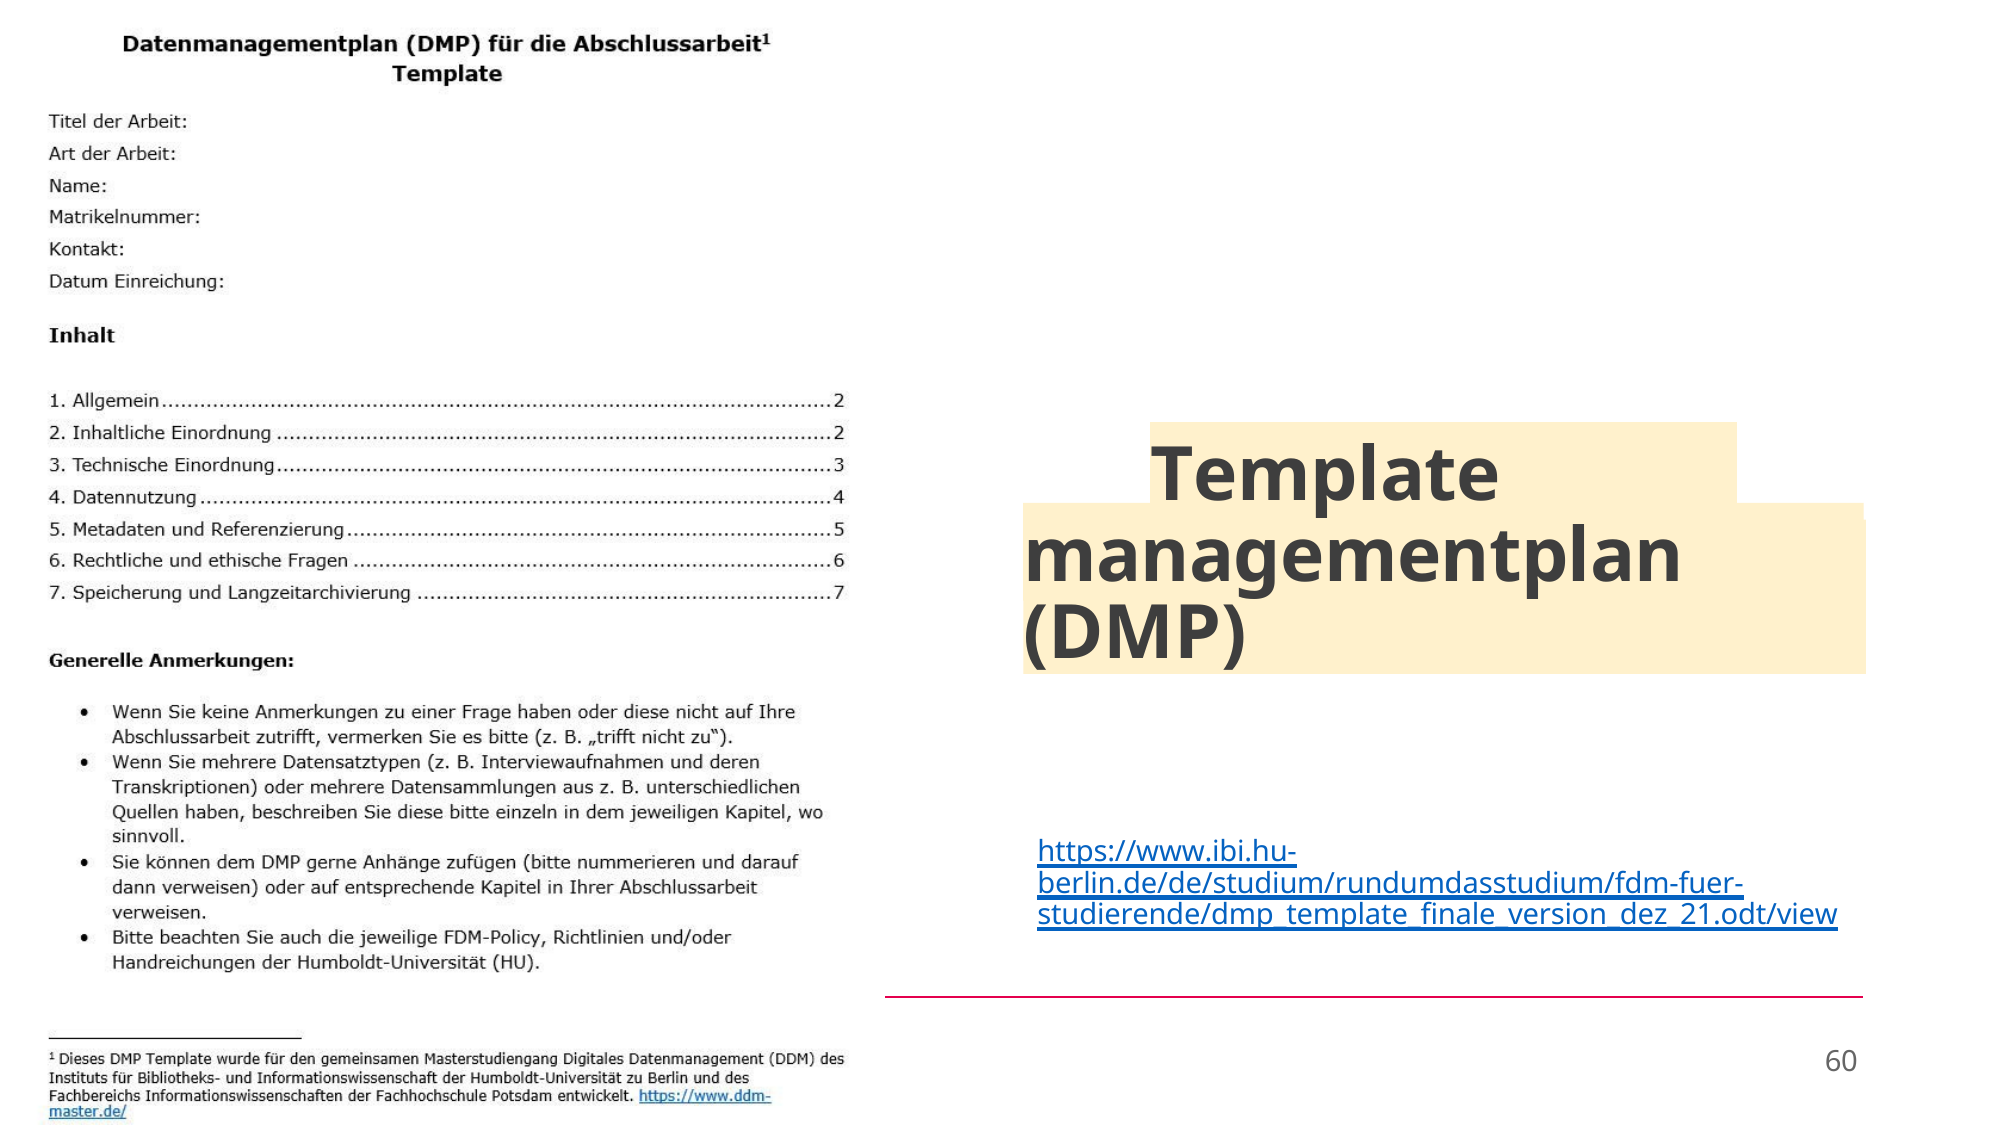

# Template Daten-
managementplan (DMP)
https://www.ibi.hu-berlin.de/de/studium/rundumdasstudium/fdm-fuer-studierende/dmp_template_finale_version_dez_21.odt/view
60